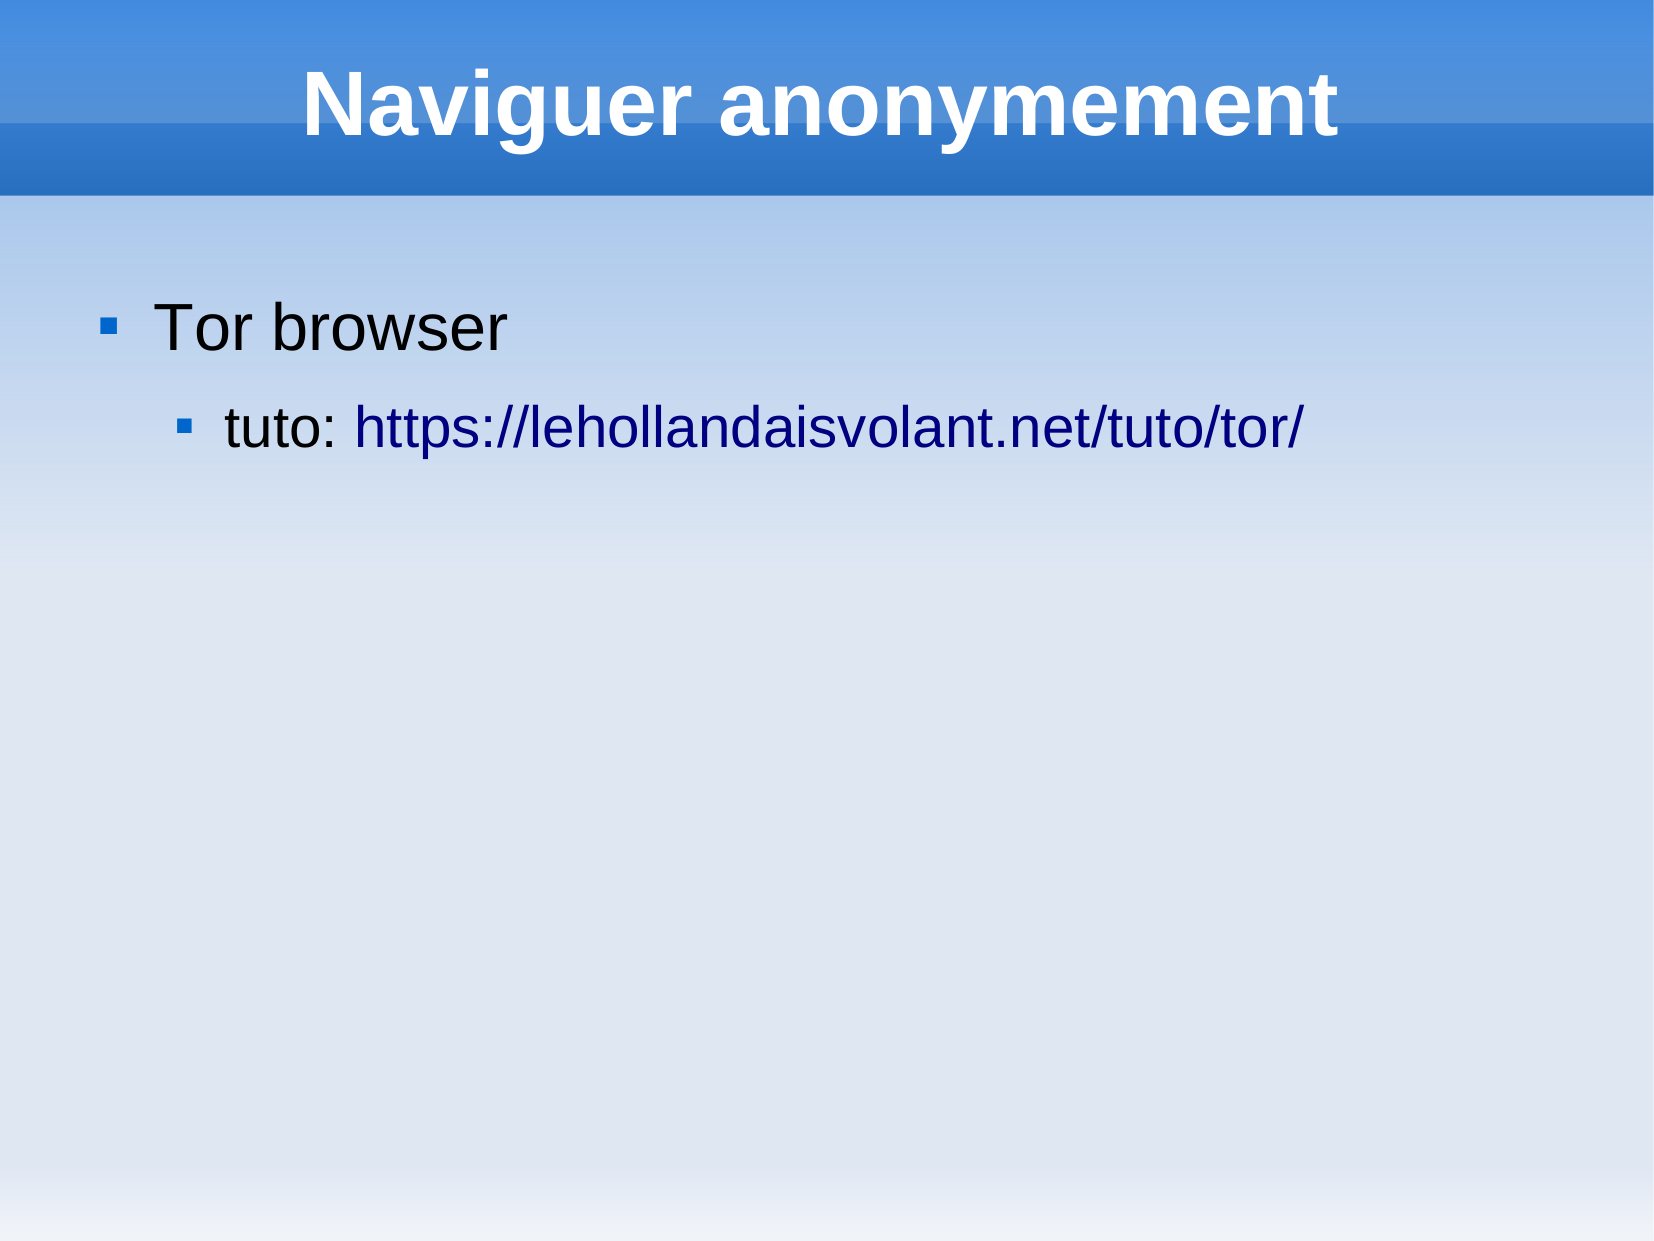

# Naviguer anonymement
Tor browser
tuto: https://lehollandaisvolant.net/tuto/tor/